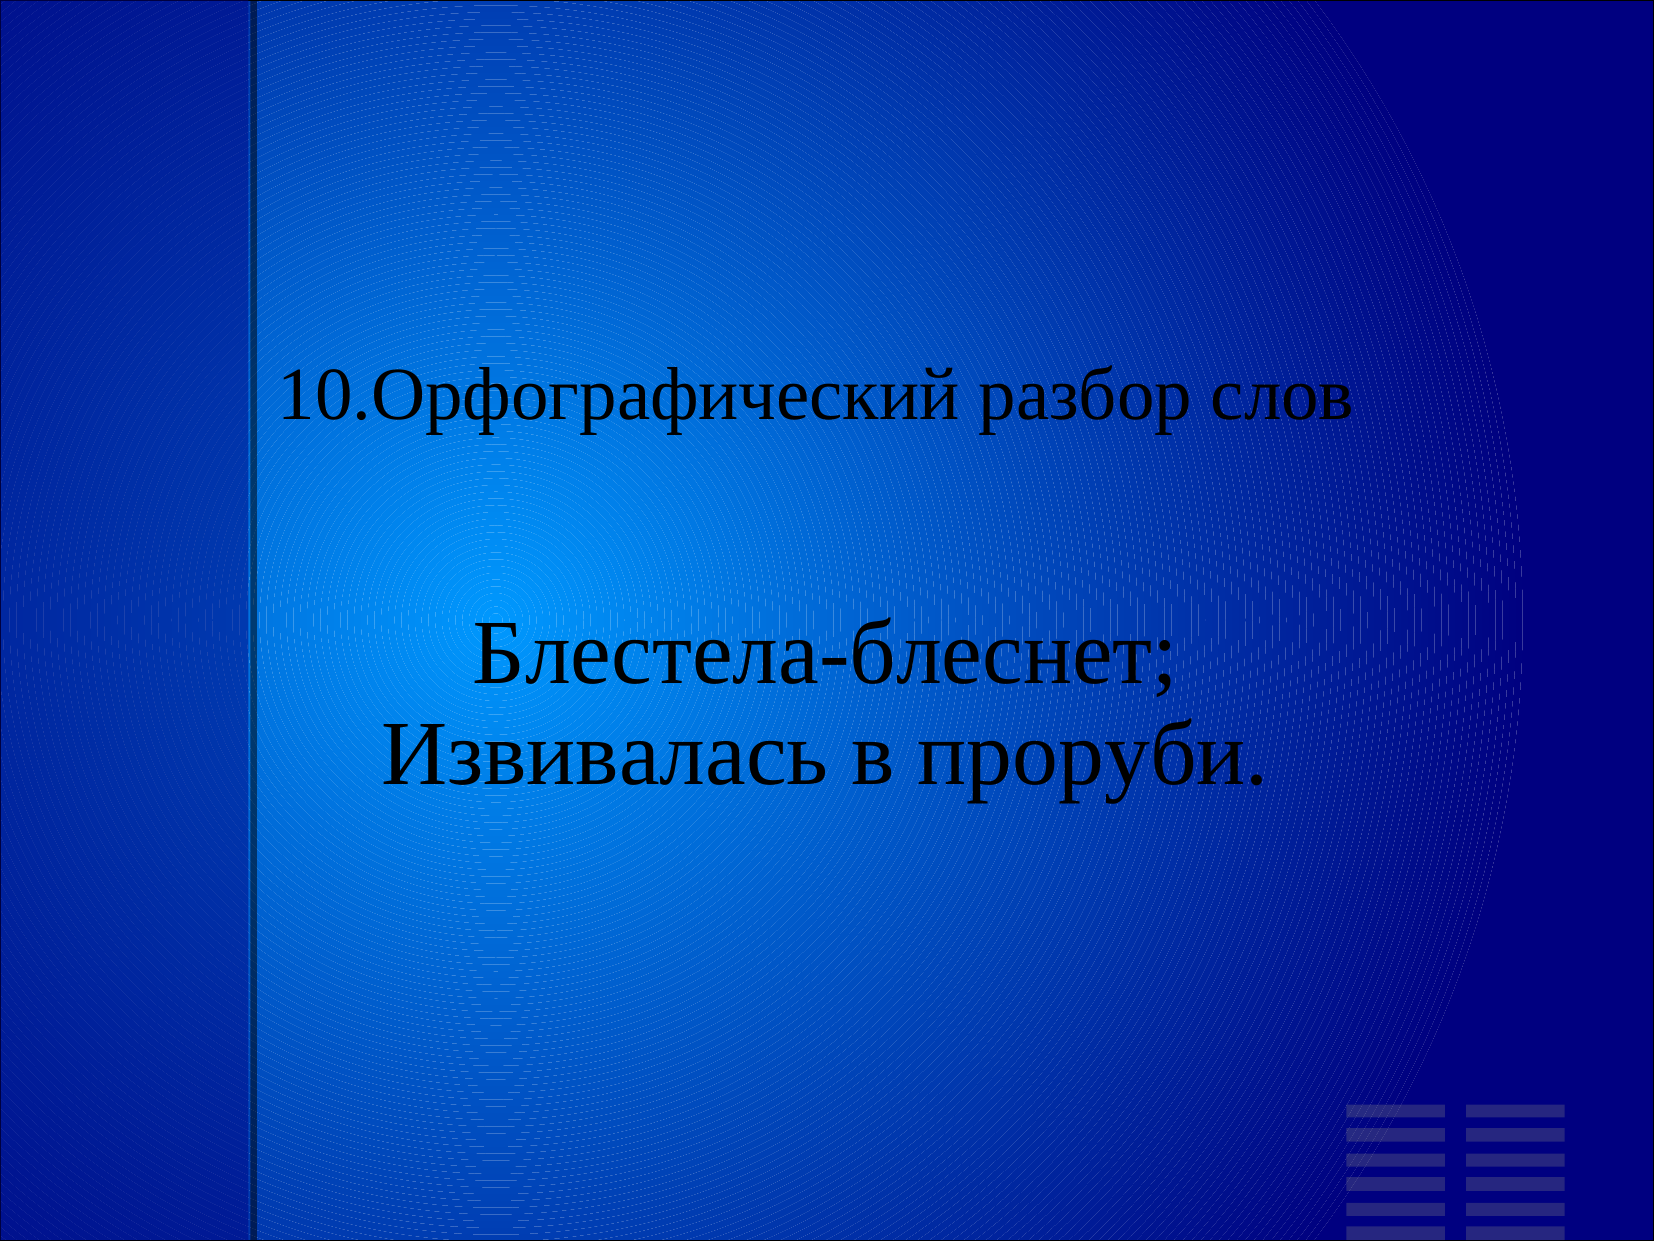

# 10.Орфографический разбор слов
Блестела-блеснет;
Извивалась в проруби.